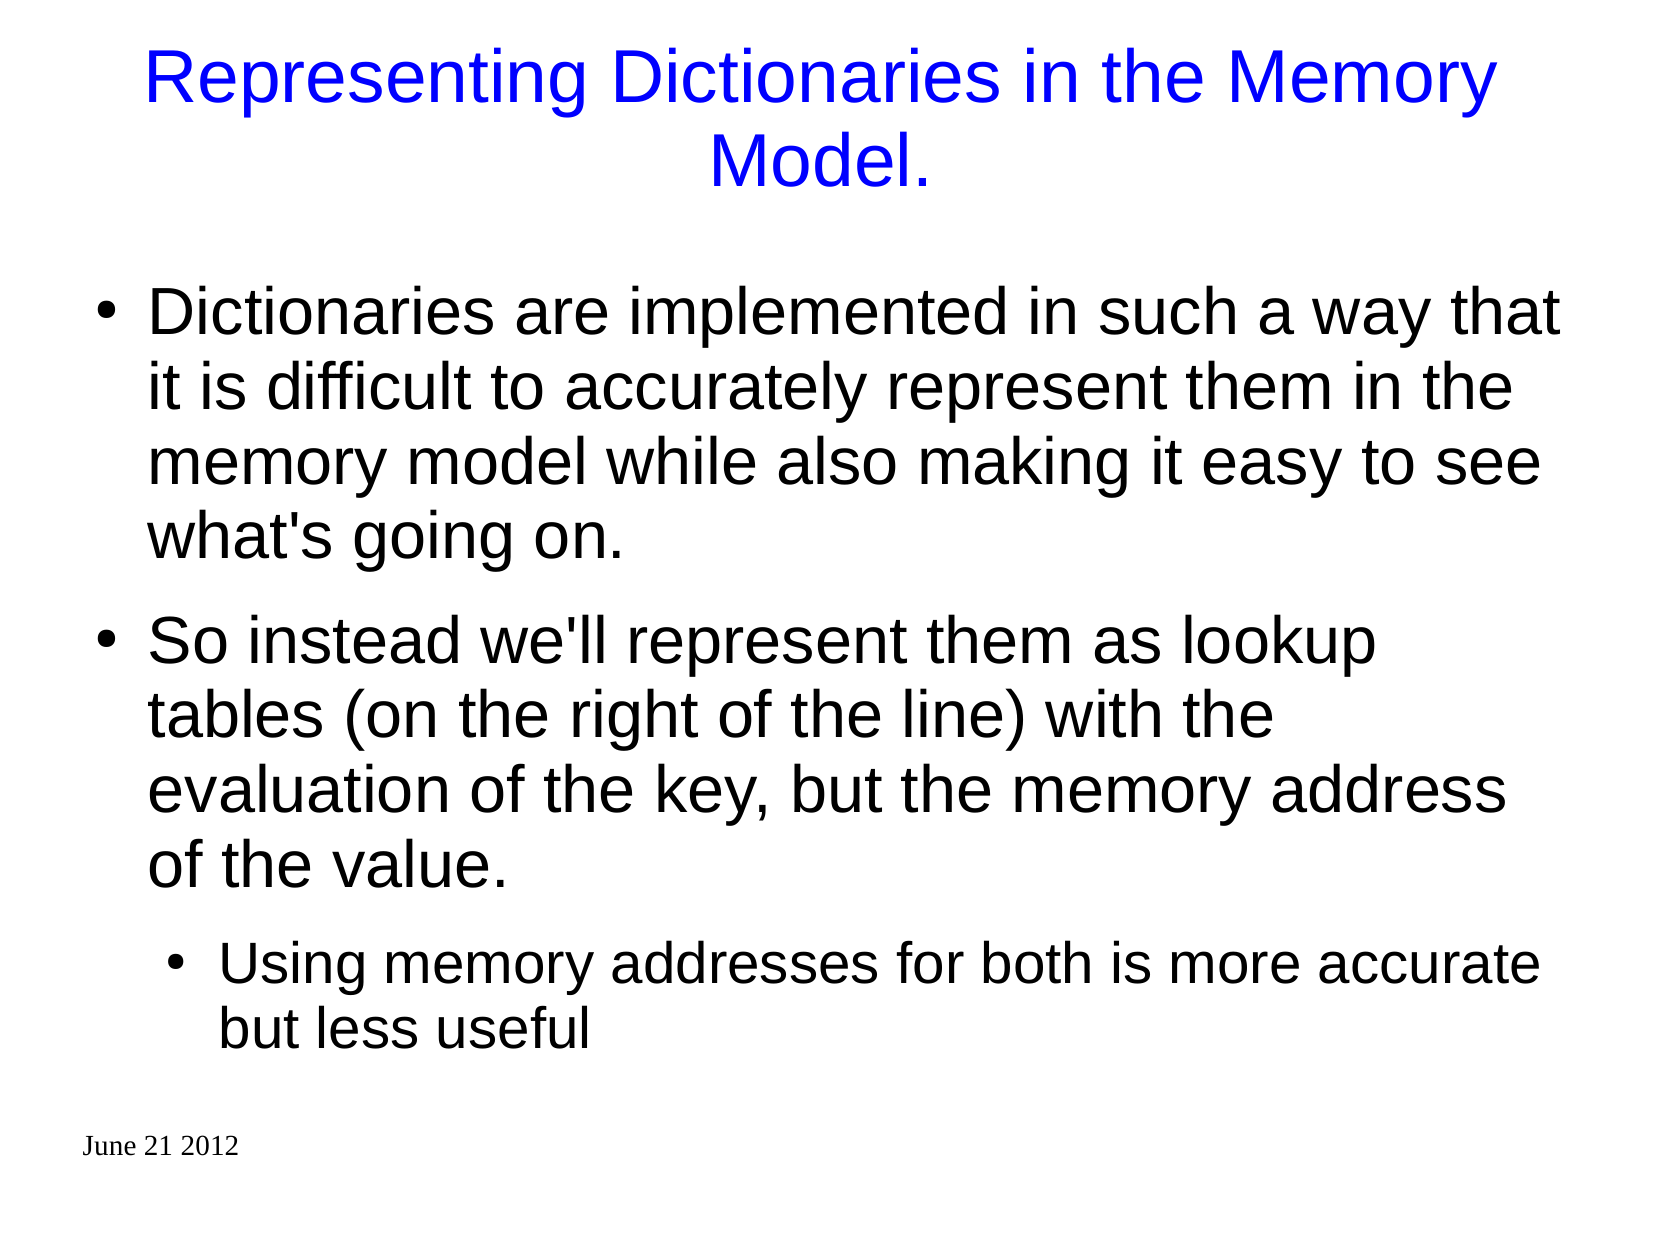

# Representing Dictionaries in the Memory Model.
Dictionaries are implemented in such a way that it is difficult to accurately represent them in the memory model while also making it easy to see what's going on.
So instead we'll represent them as lookup tables (on the right of the line) with the evaluation of the key, but the memory address of the value.
Using memory addresses for both is more accurate but less useful
June 21 2012